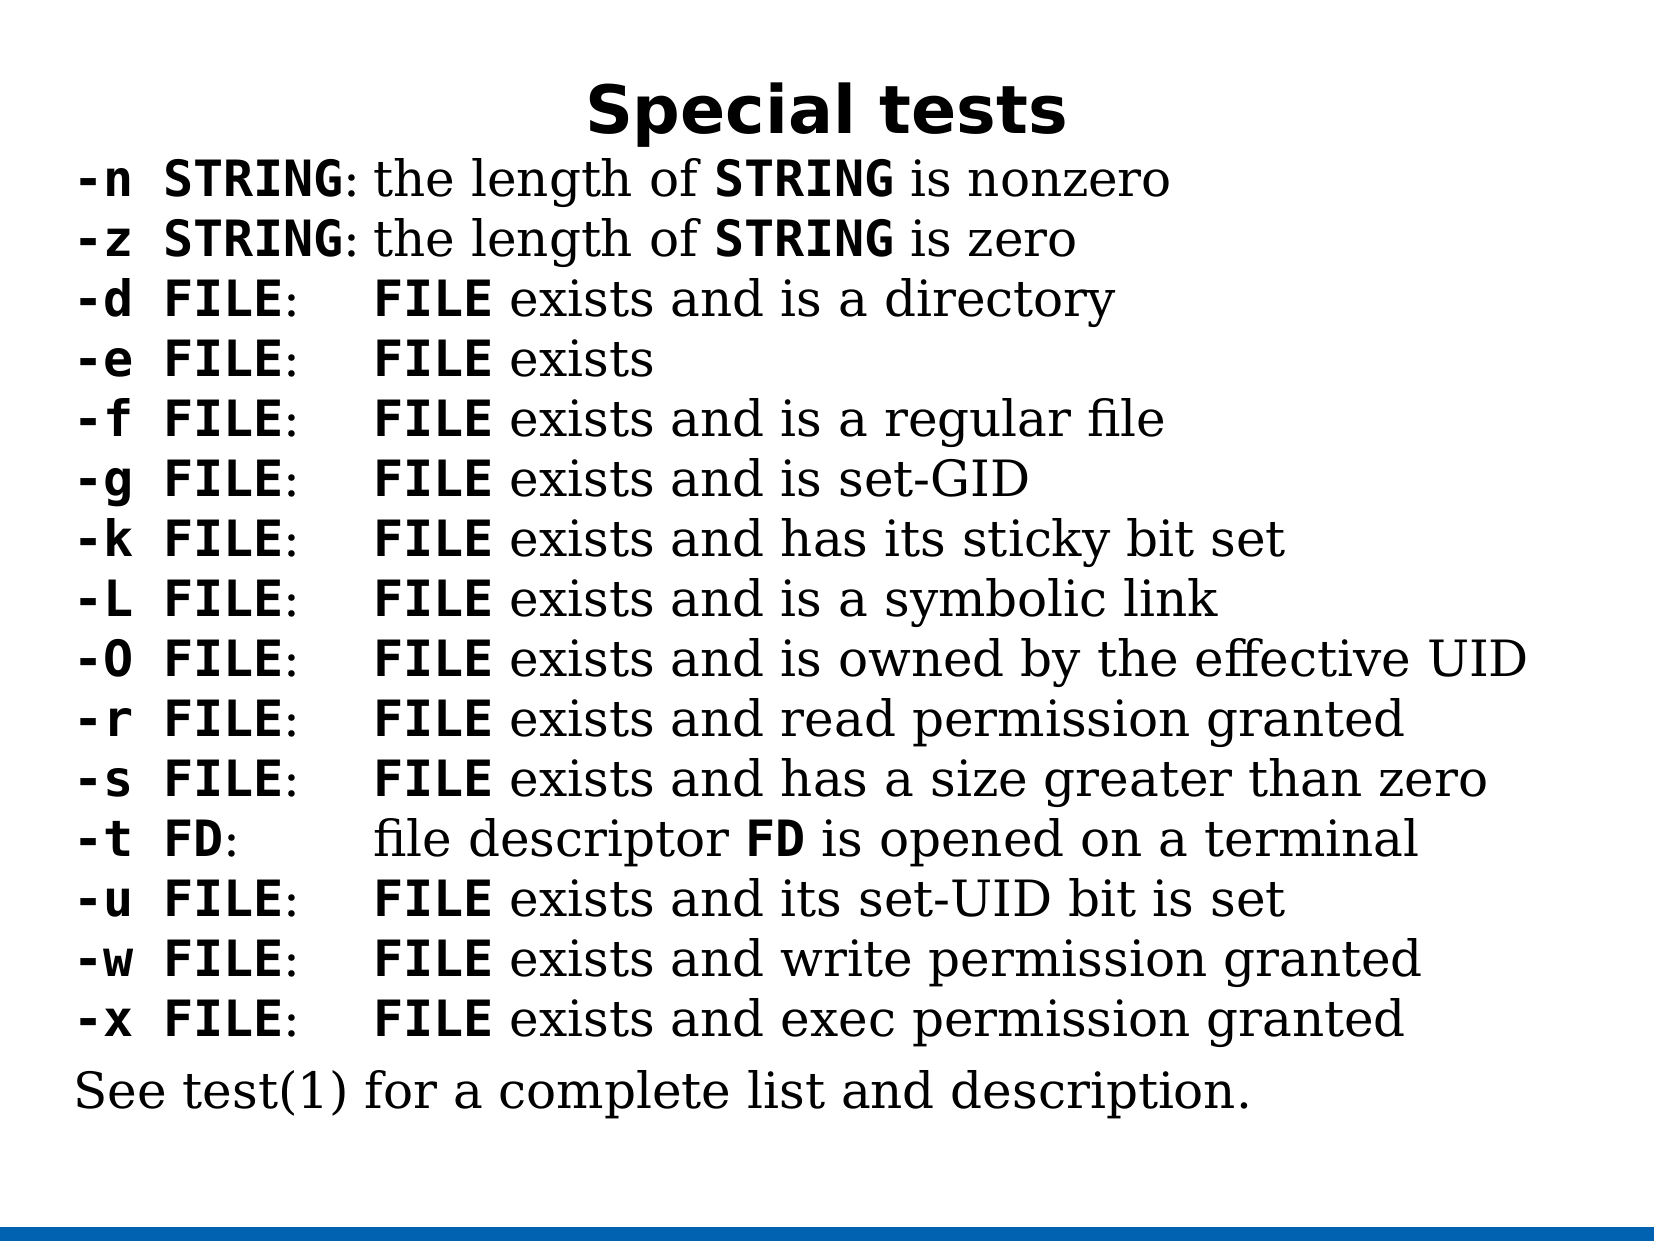

Special tests
-n STRING:	the length of STRING is nonzero
-z STRING:	the length of STRING is zero
-d FILE:	FILE exists and is a directory
-e FILE:	FILE exists
-f FILE:	FILE exists and is a regular file
-g FILE:	FILE exists and is set-GID
-k FILE:	FILE exists and has its sticky bit set
-L FILE:	FILE exists and is a symbolic link
-O FILE:	FILE exists and is owned by the effective UID
-r FILE:	FILE exists and read permission granted
-s FILE:	FILE exists and has a size greater than zero
-t FD:	file descriptor FD is opened on a terminal
-u FILE:	FILE exists and its set-UID bit is set
-w FILE:	FILE exists and write permission granted
-x FILE:	FILE exists and exec permission granted
See test(1) for a complete list and description.